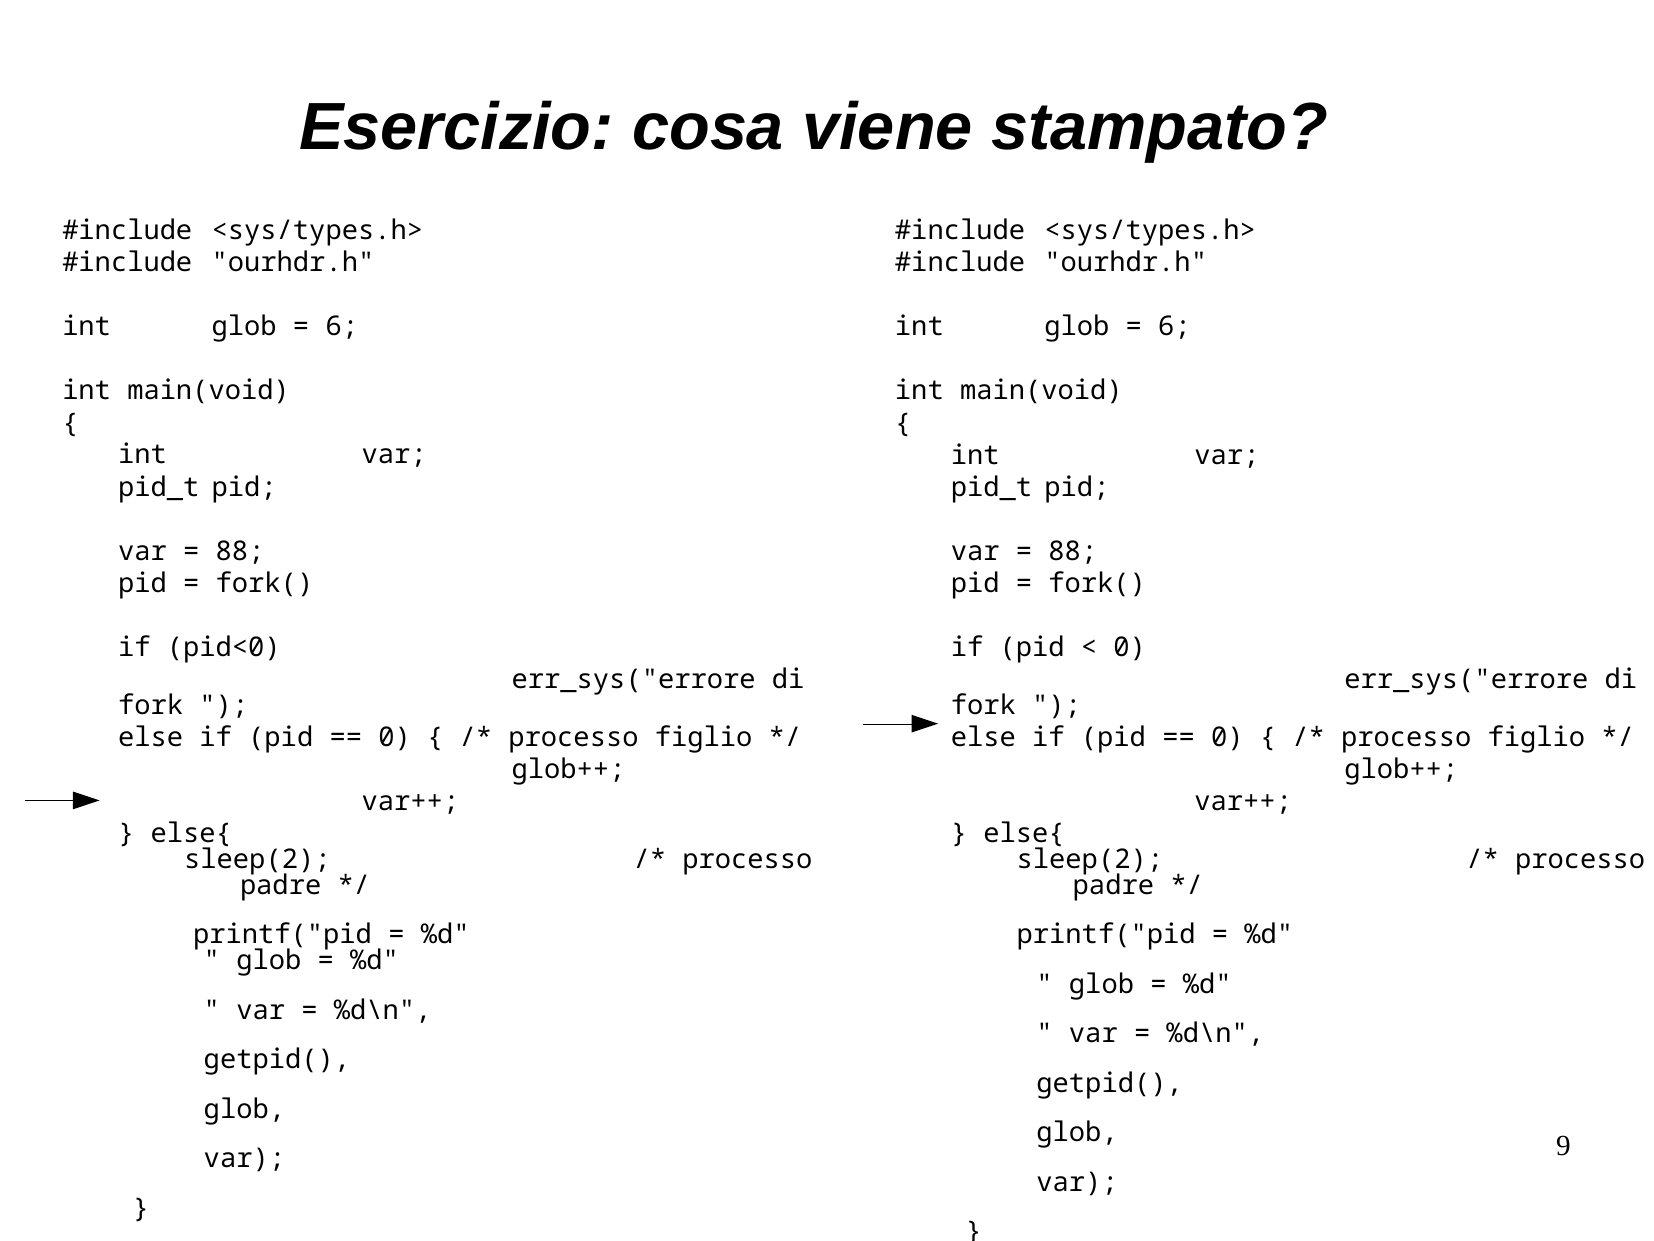

# Esercizio: cosa viene stampato?
#include	<sys/types.h>
#include	"ourhdr.h"
int		glob = 6;
int main(void)
{
	int		var;
	pid_t	pid;
	var = 88;
	pid = fork()
	if (pid<0)
			 	err_sys("errore di fork ");
	else if (pid == 0) { /* processo figlio */
			 	glob++;
		 	var++;
	} else{
sleep(2);			/* processo padre */
 	printf("pid = %d"
" glob = %d"
" var = %d\n",
getpid(),
glob,
var);
}
}
#include	<sys/types.h>
#include	"ourhdr.h"
int		glob = 6;
int main(void)
{
	int		var;
	pid_t	pid;
	var = 88;
	pid = fork()
	if (pid < 0)
			 	err_sys("errore di fork ");
	else if (pid == 0) { /* processo figlio */
			 	glob++;
		 	var++;
	} else{
sleep(2);			/* processo padre */
printf("pid = %d"
" glob = %d"
" var = %d\n",
getpid(),
glob,
var);
}
}
9